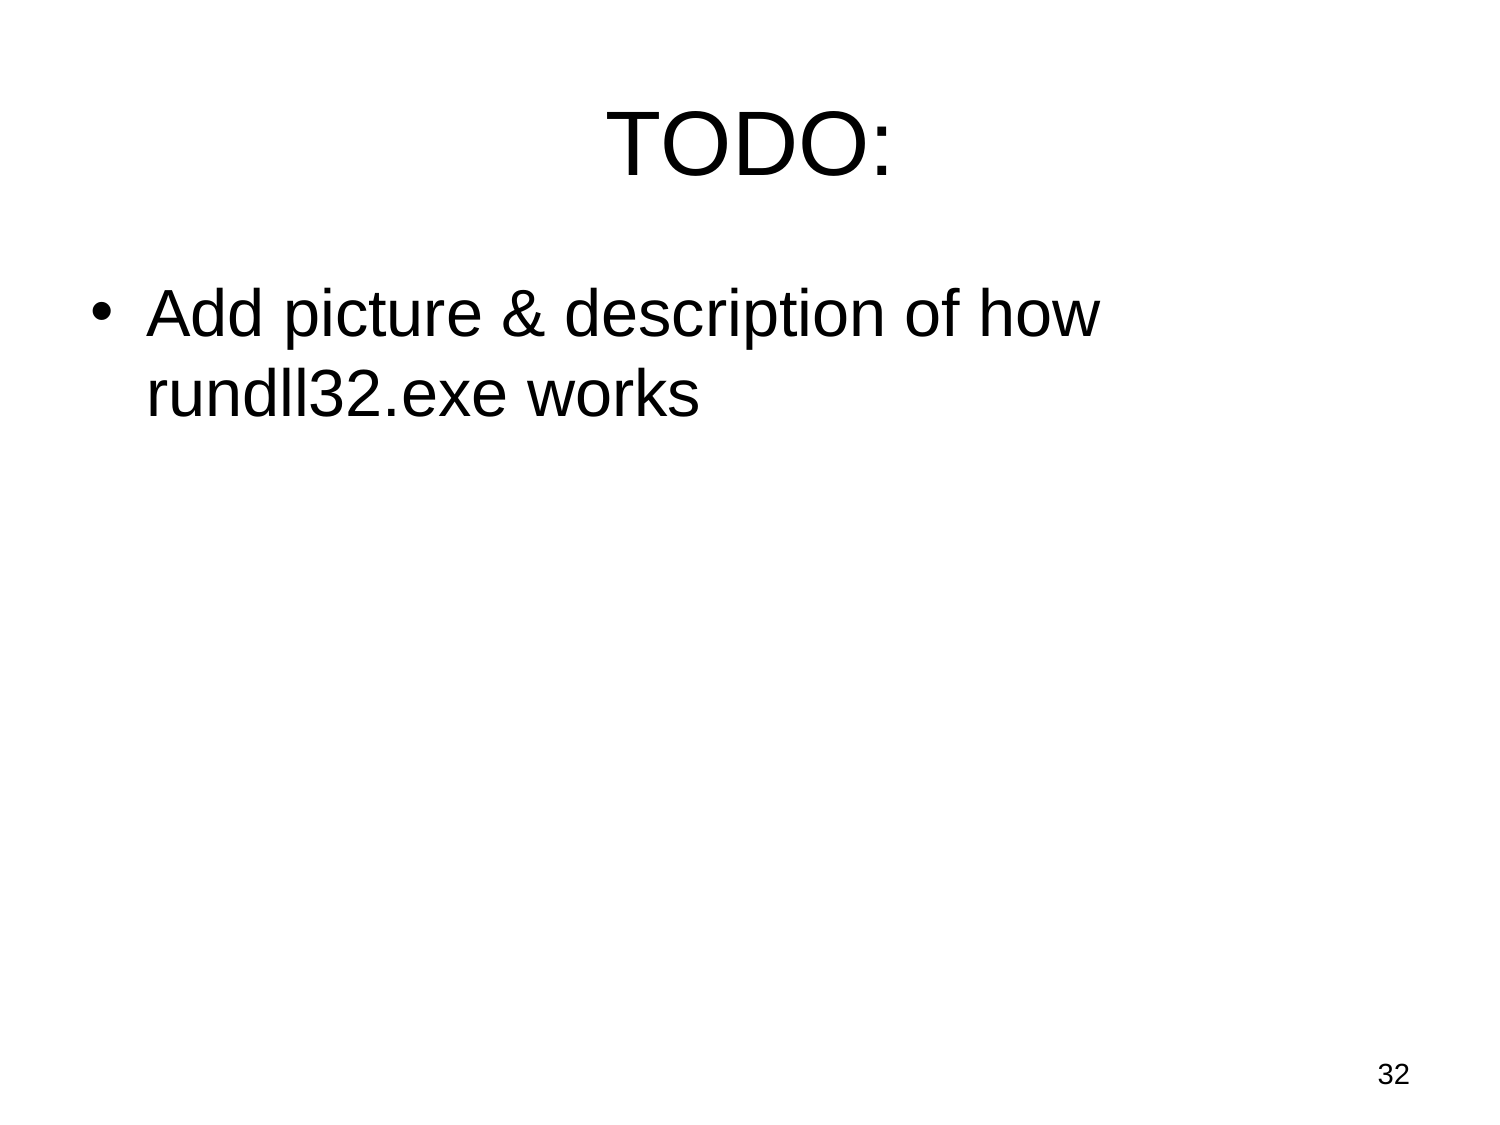

# TODO:
Add picture & description of how rundll32.exe works